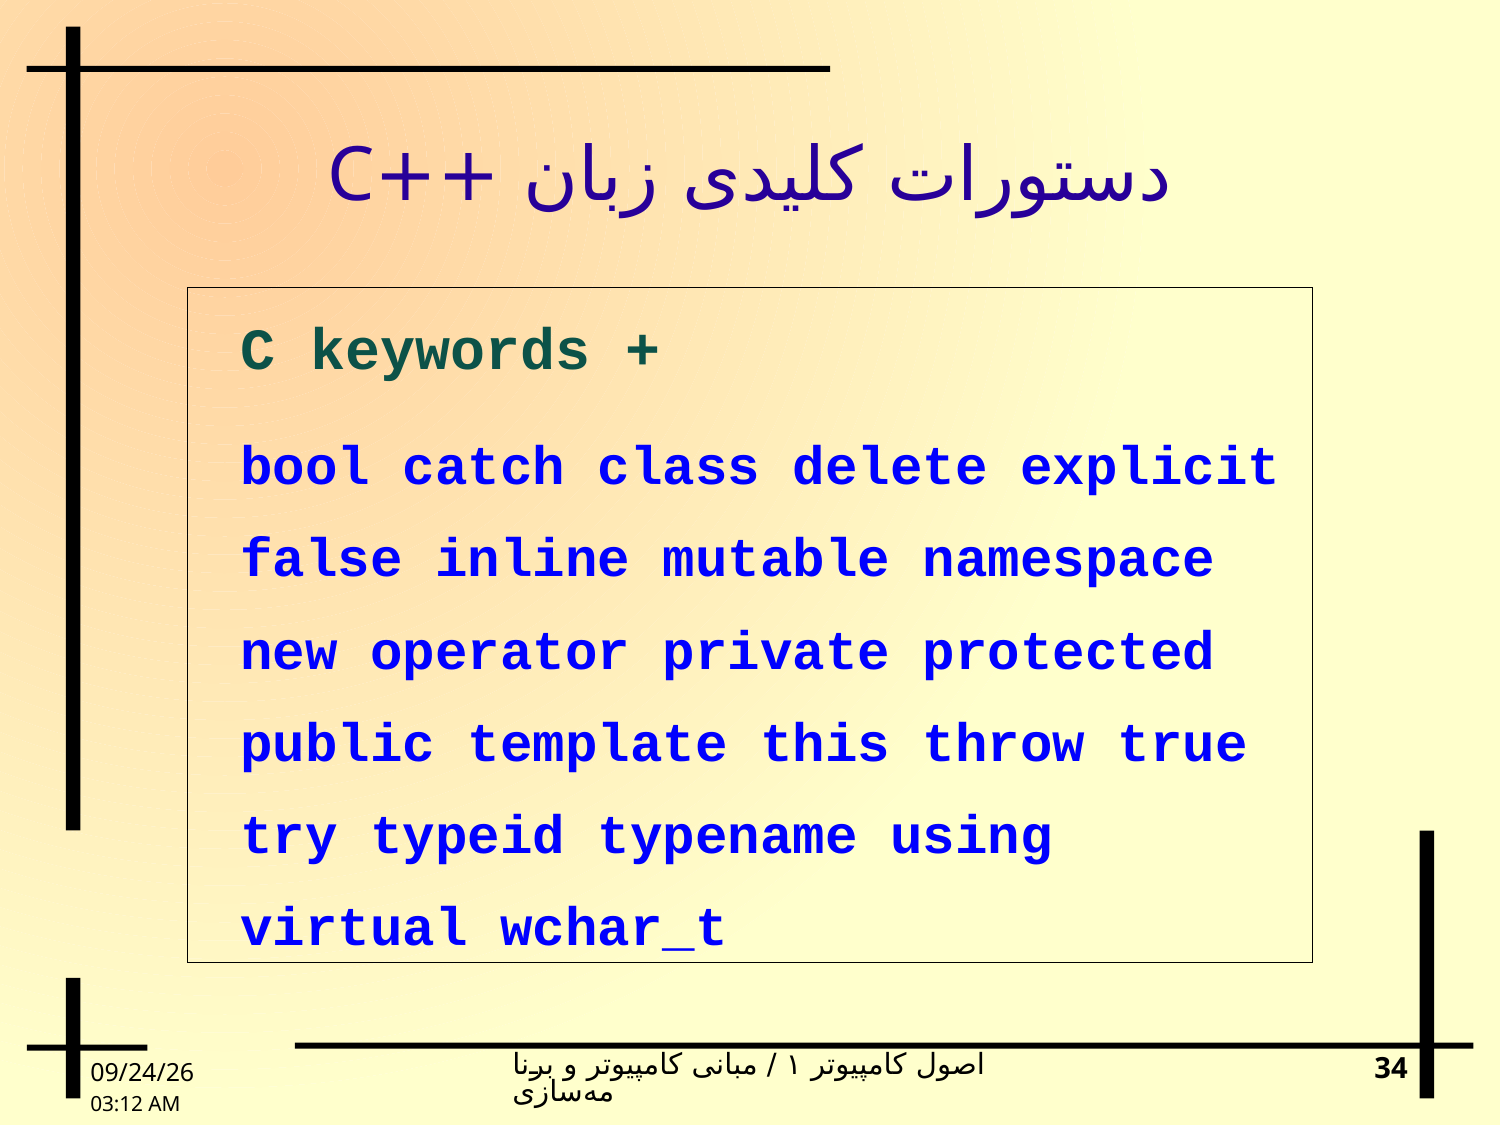

دستورات کلیدی زبان ++C
# C keywords +
bool catch class delete explicit false inline mutable namespace new operator private protected public template this throw true try typeid typename using virtual wchar_t
اصول کامپیوتر ۱ / مبانی کامپیوتر و برنامه‌سازی
34